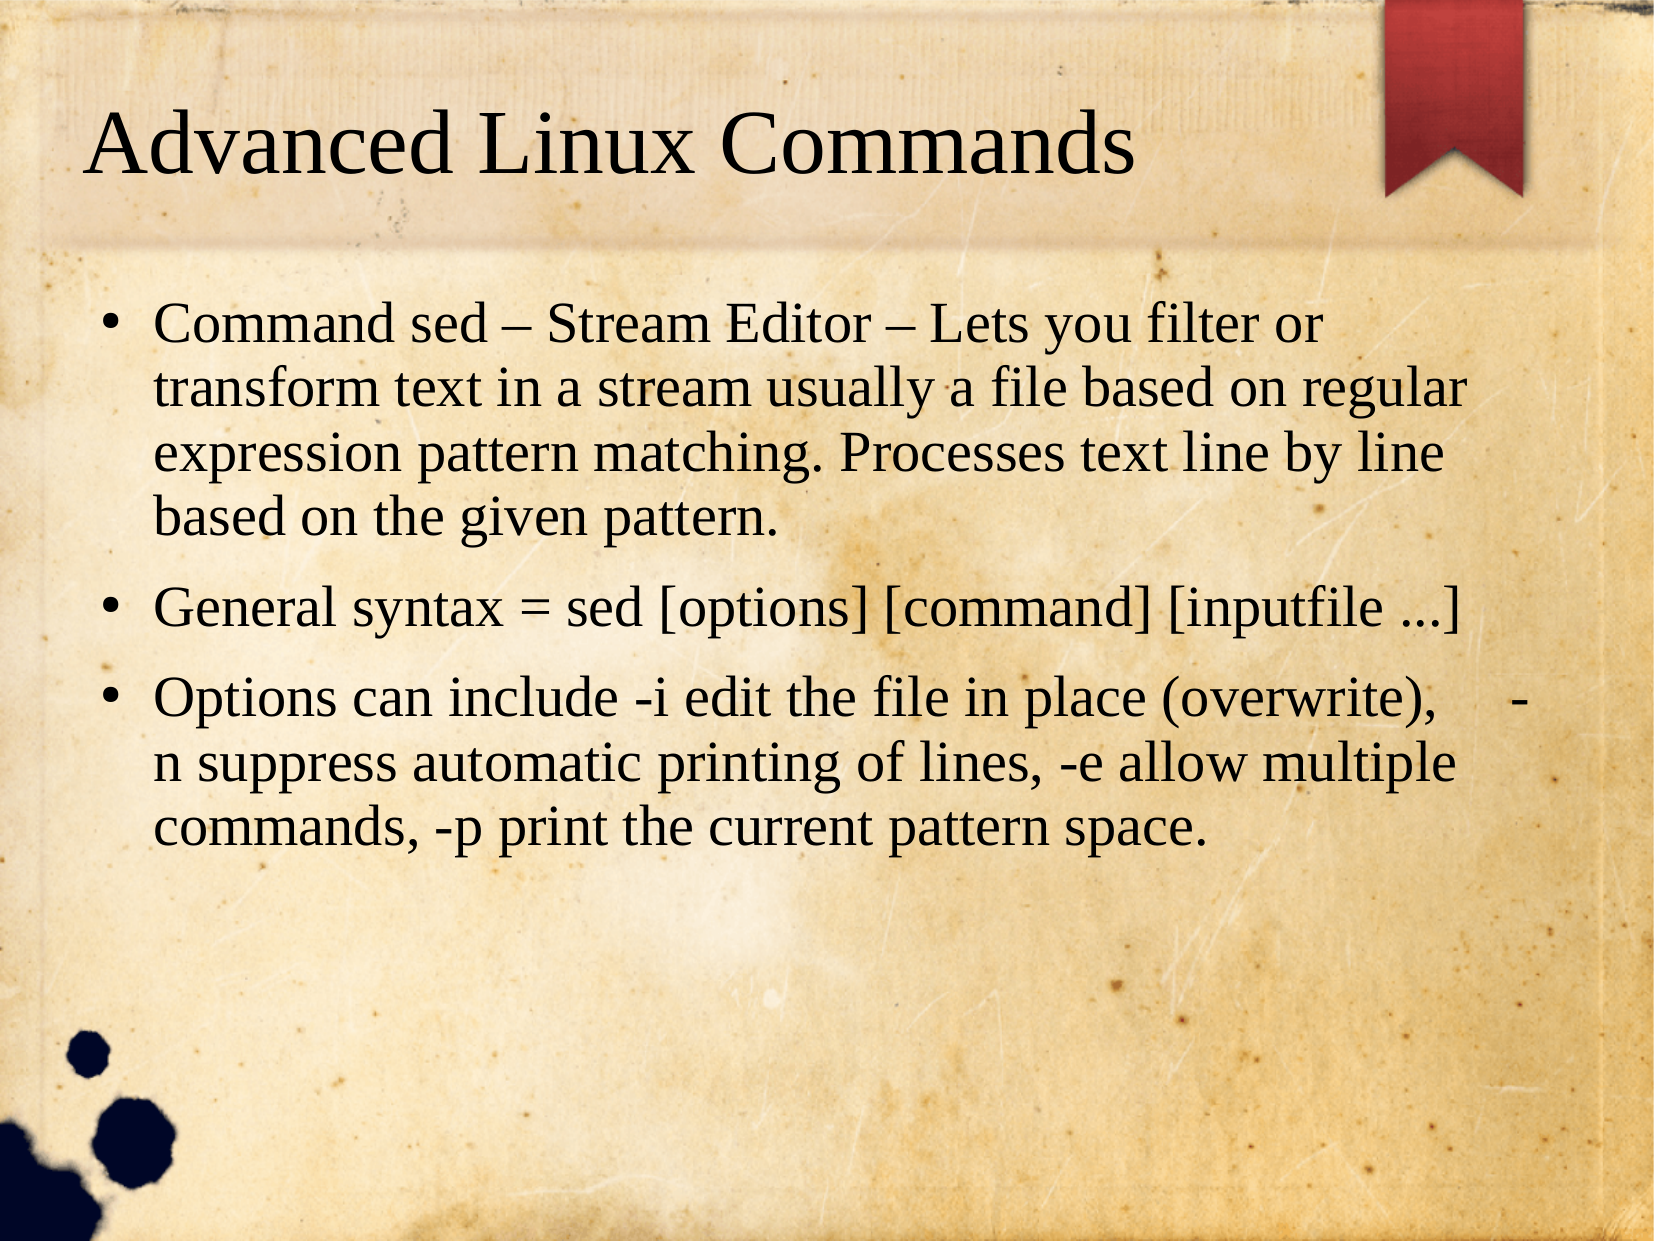

# Advanced Linux Commands
Command sed – Stream Editor – Lets you filter or transform text in a stream usually a file based on regular expression pattern matching. Processes text line by line based on the given pattern.
General syntax = sed [options] [command] [inputfile ...]
Options can include -i edit the file in place (overwrite), -n suppress automatic printing of lines, -e allow multiple commands, -p print the current pattern space.